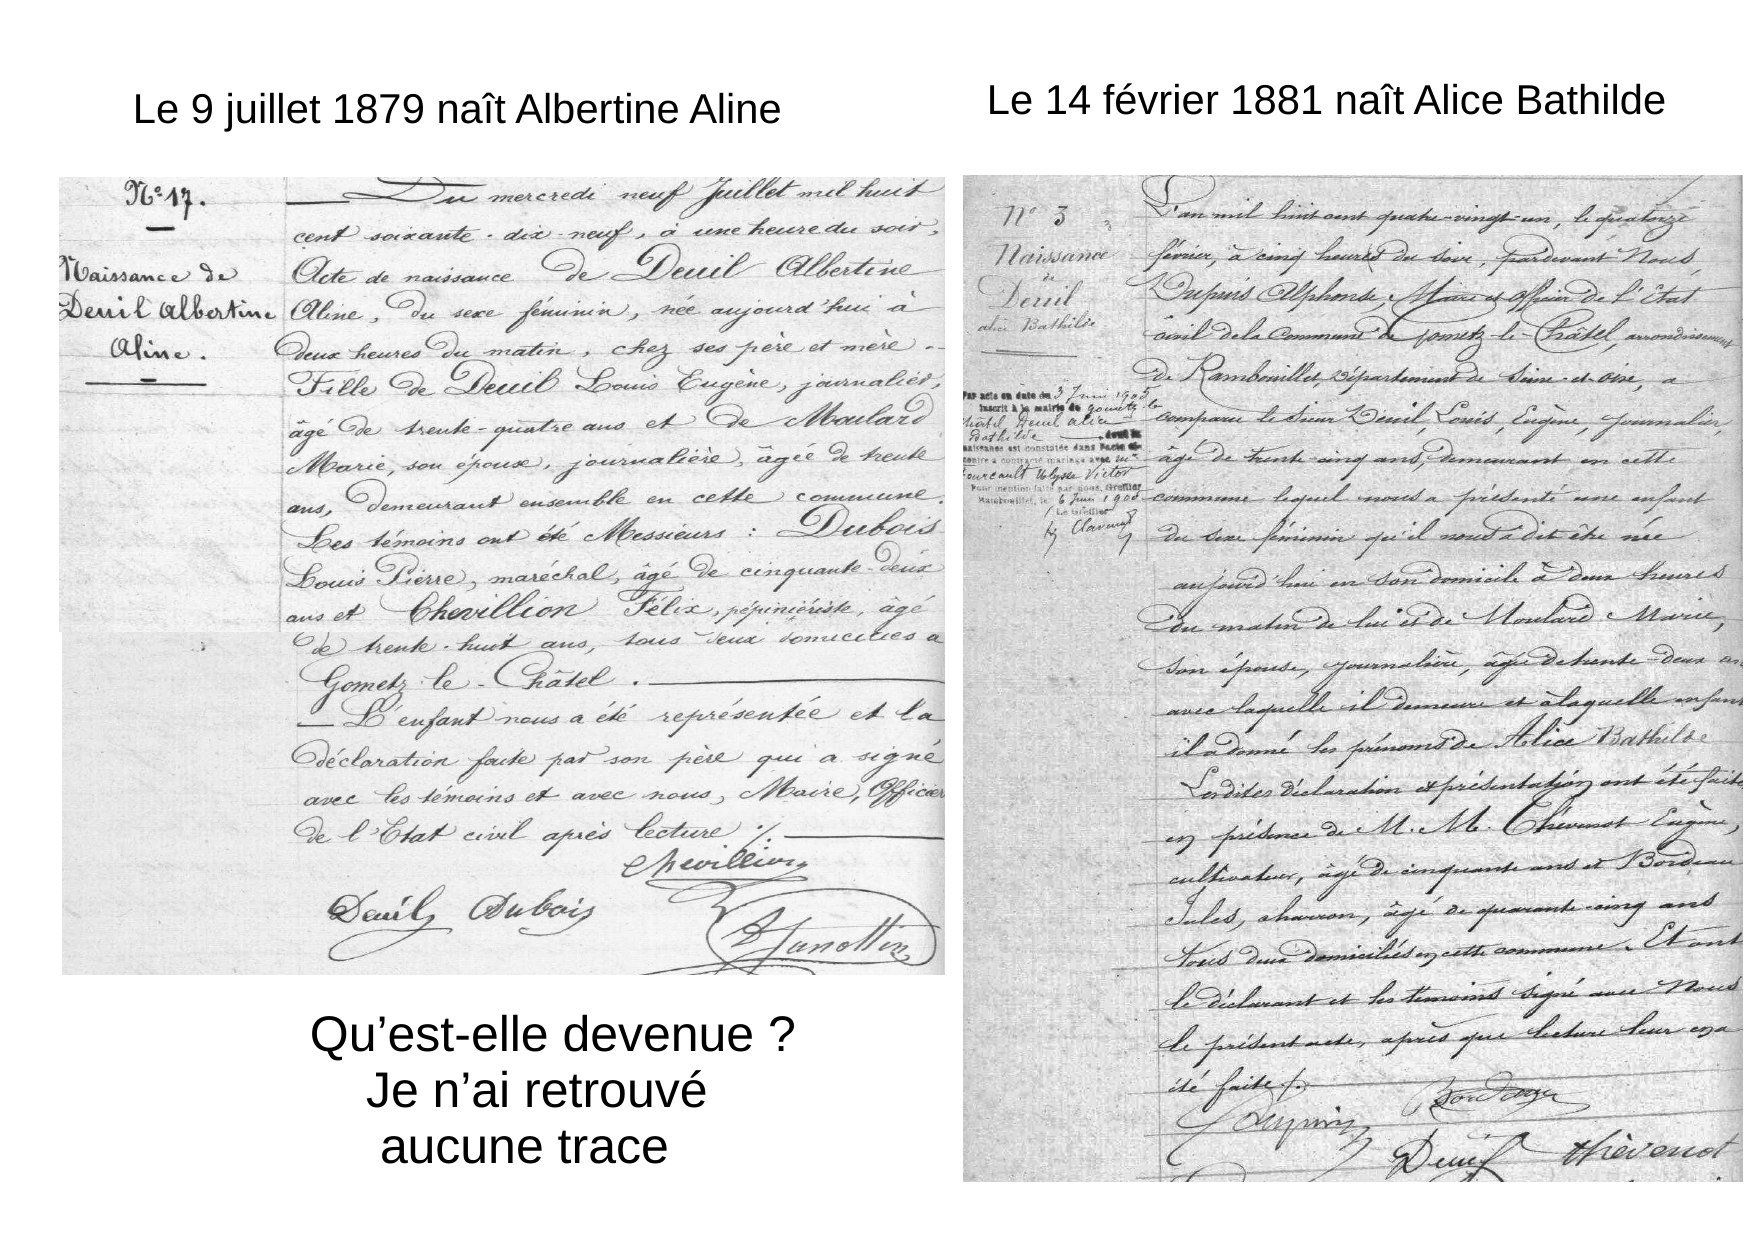

Le 14 février 1881 naît Alice Bathilde
Le 9 juillet 1879 naît Albertine Aline
Qu’est-elle devenue ?
 Je n’ai retrouvé
 aucune trace